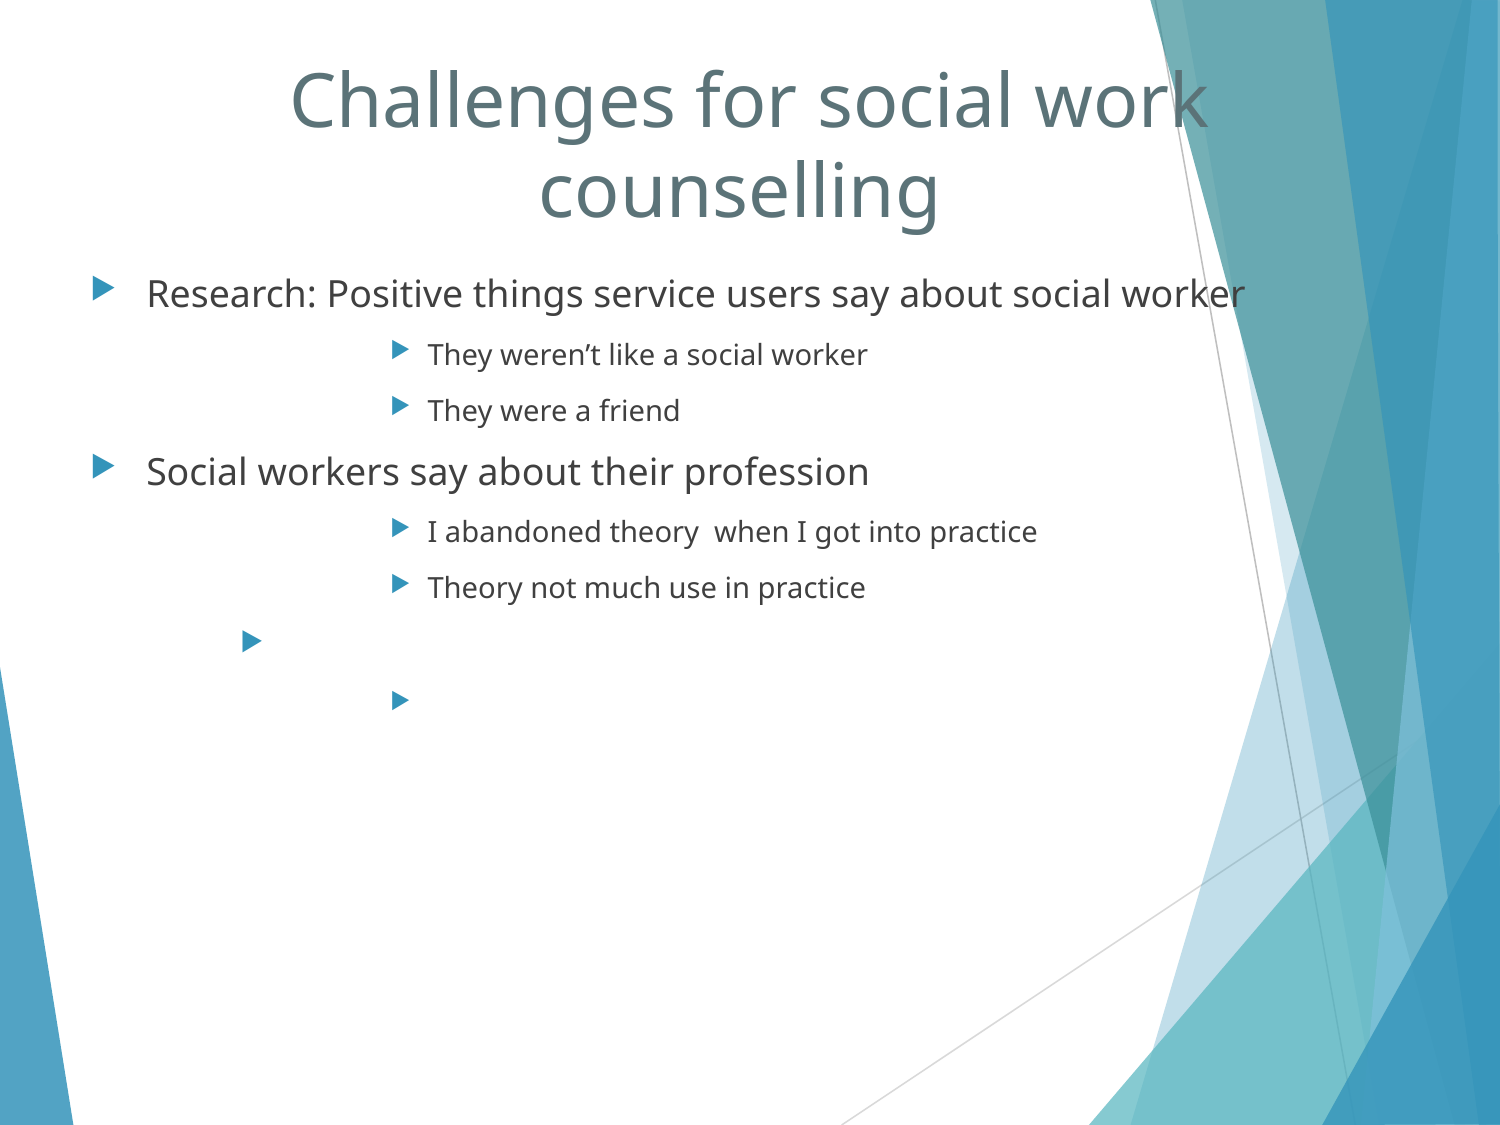

# Challenges for social work counselling
Research: Positive things service users say about social worker
They weren’t like a social worker
They were a friend
Social workers say about their profession
I abandoned theory when I got into practice
Theory not much use in practice